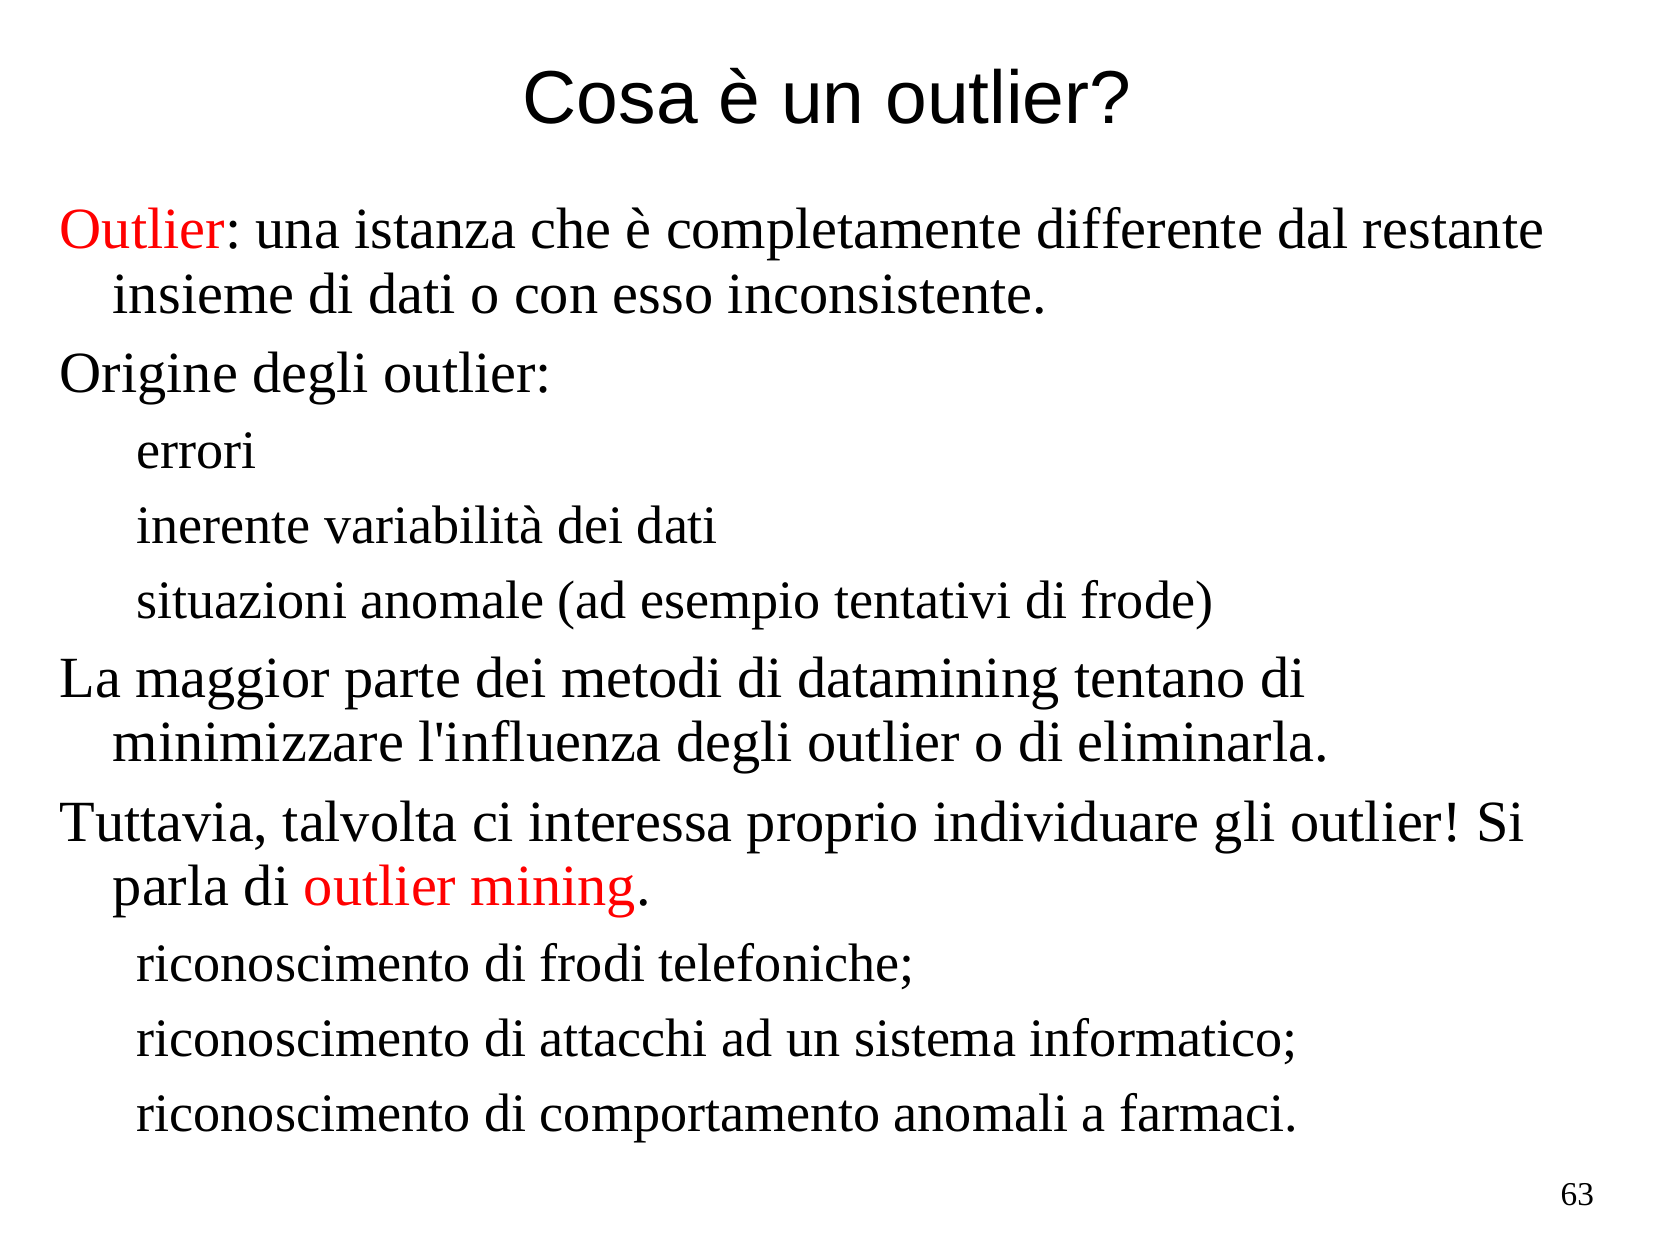

# Cosa è un outlier?
Outlier: una istanza che è completamente differente dal restante insieme di dati o con esso inconsistente.
Origine degli outlier:
errori
inerente variabilità dei dati
situazioni anomale (ad esempio tentativi di frode)
La maggior parte dei metodi di datamining tentano di minimizzare l'influenza degli outlier o di eliminarla.
Tuttavia, talvolta ci interessa proprio individuare gli outlier! Si parla di outlier mining.
riconoscimento di frodi telefoniche;
riconoscimento di attacchi ad un sistema informatico;
riconoscimento di comportamento anomali a farmaci.